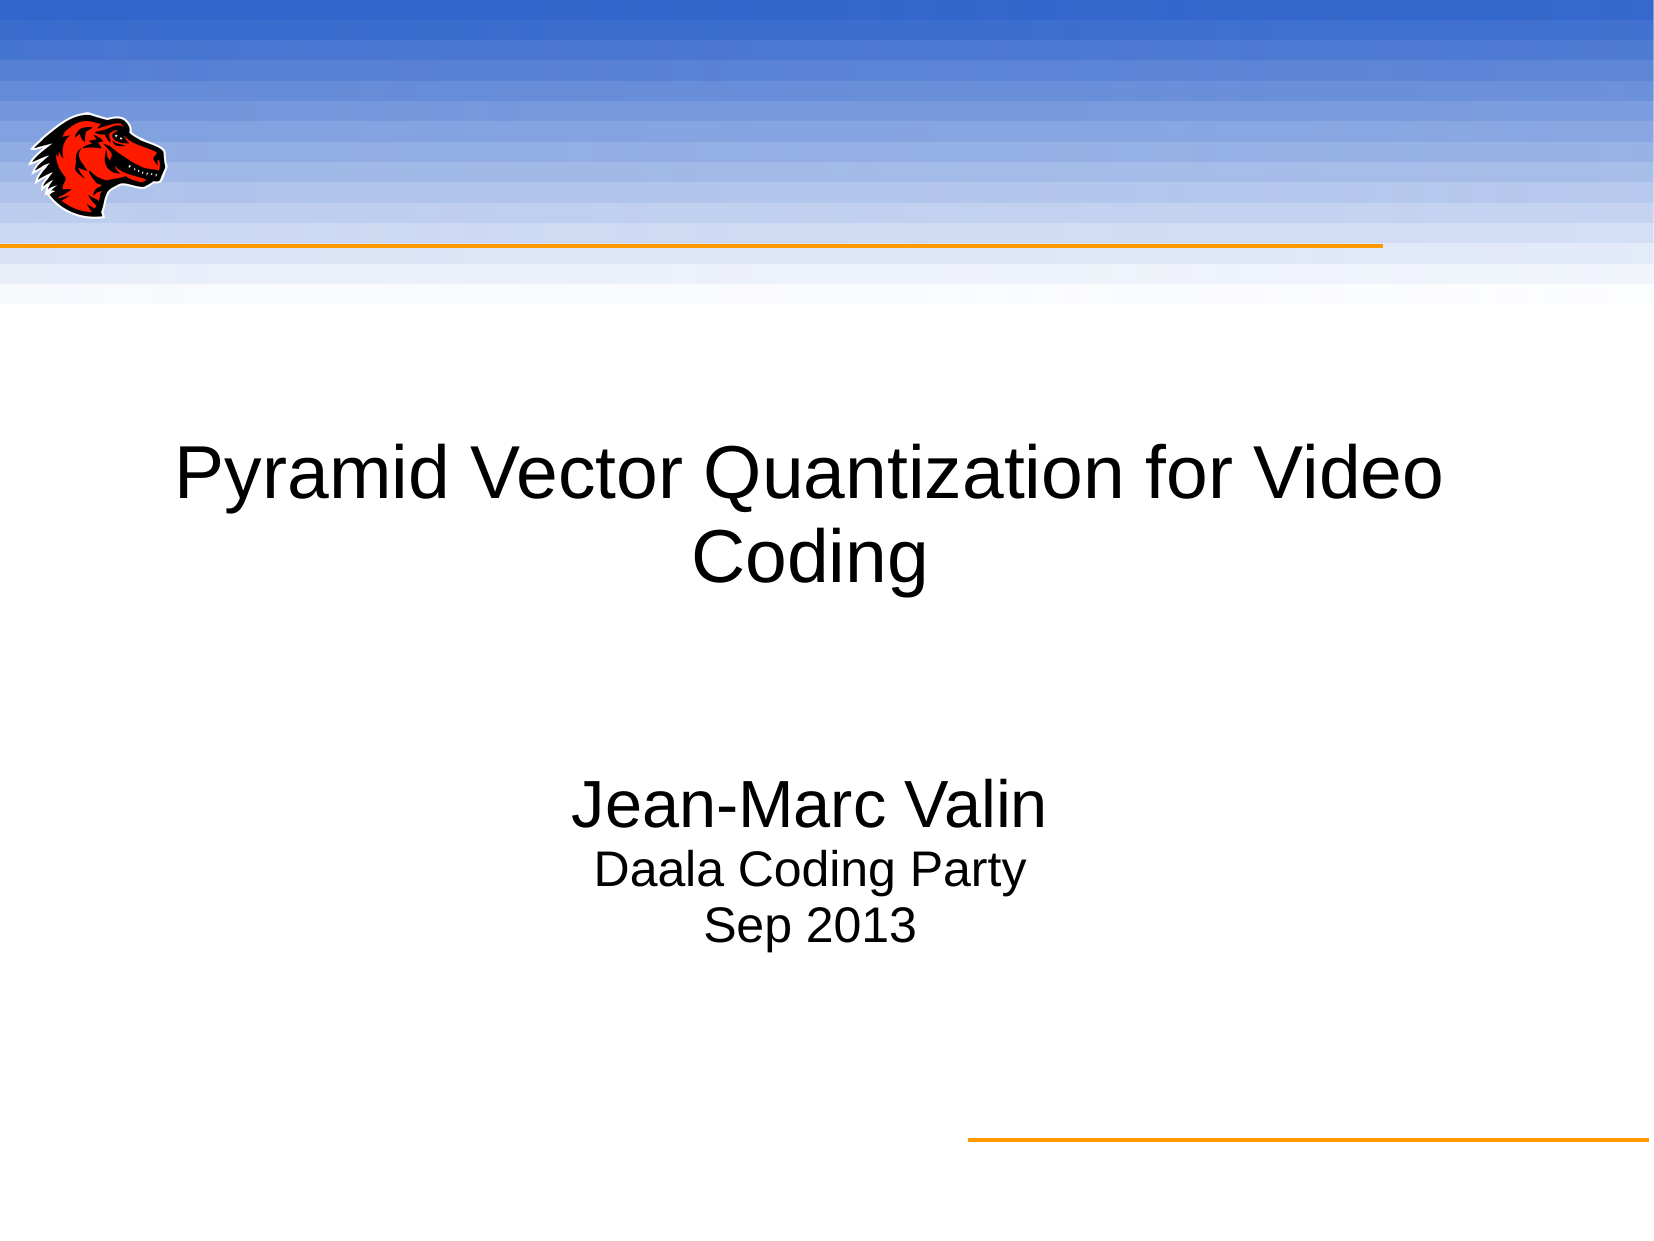

#
Pyramid Vector Quantization for Video Coding
Jean-Marc Valin
Daala Coding Party
Sep 2013